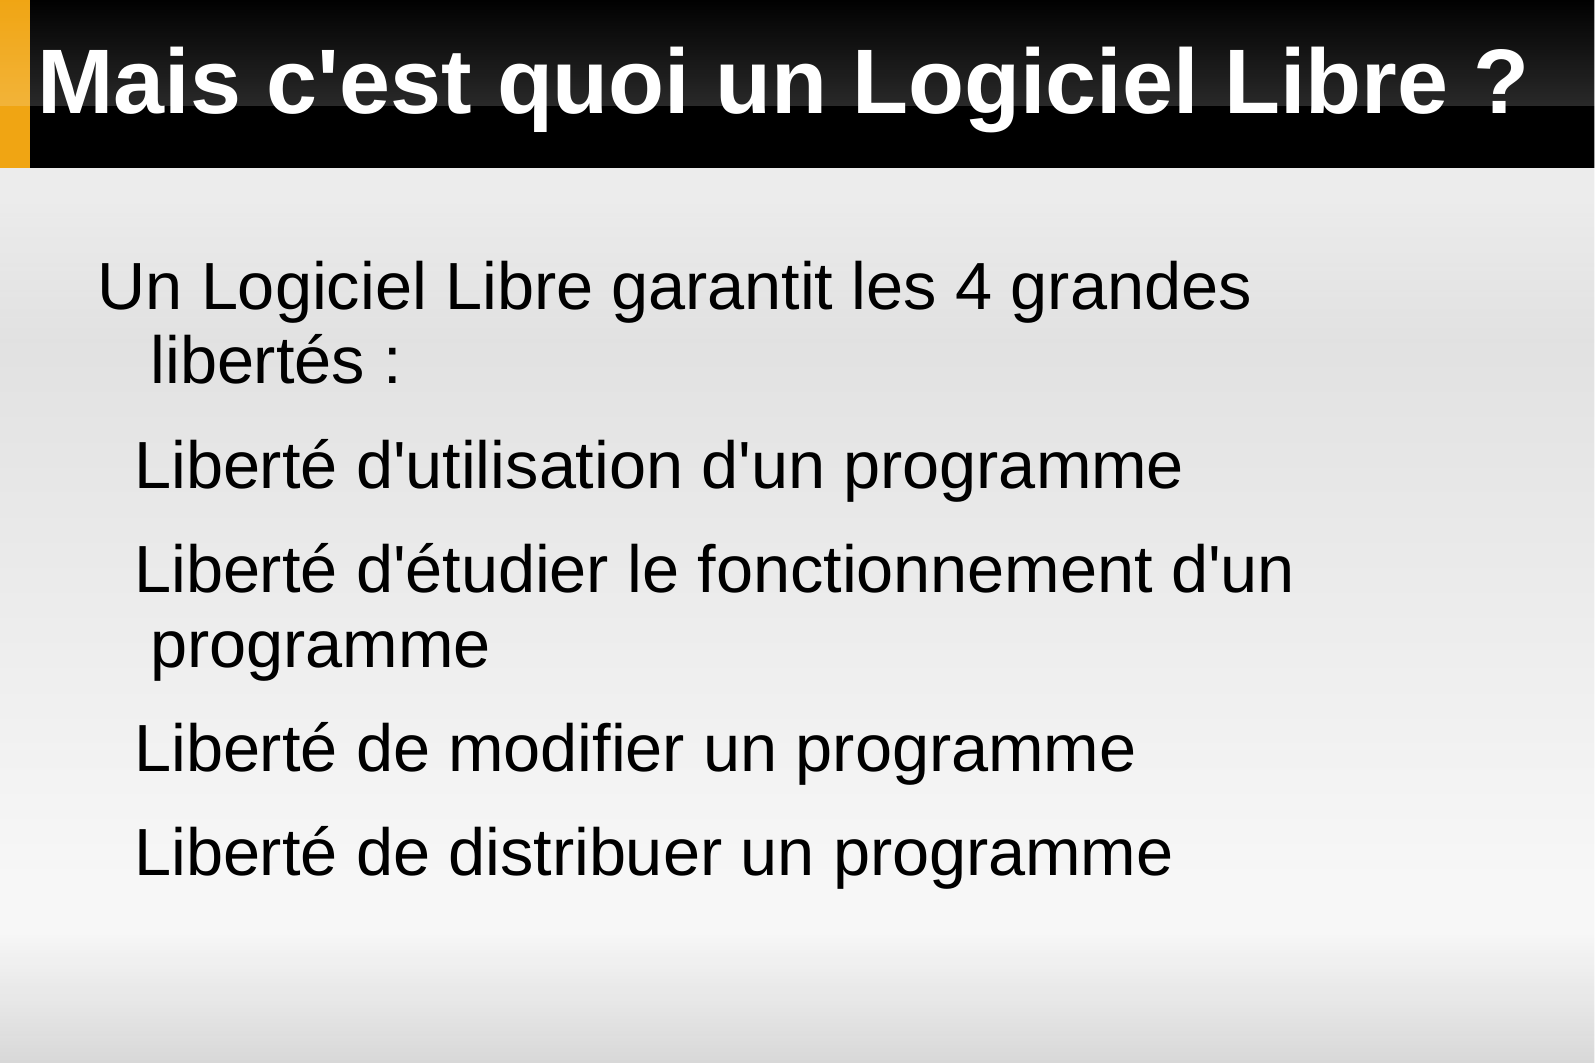

# Mais c'est quoi un Logiciel Libre ?
Un Logiciel Libre garantit les 4 grandes libertés :
 Liberté d'utilisation d'un programme
 Liberté d'étudier le fonctionnement d'un programme
 Liberté de modifier un programme
 Liberté de distribuer un programme